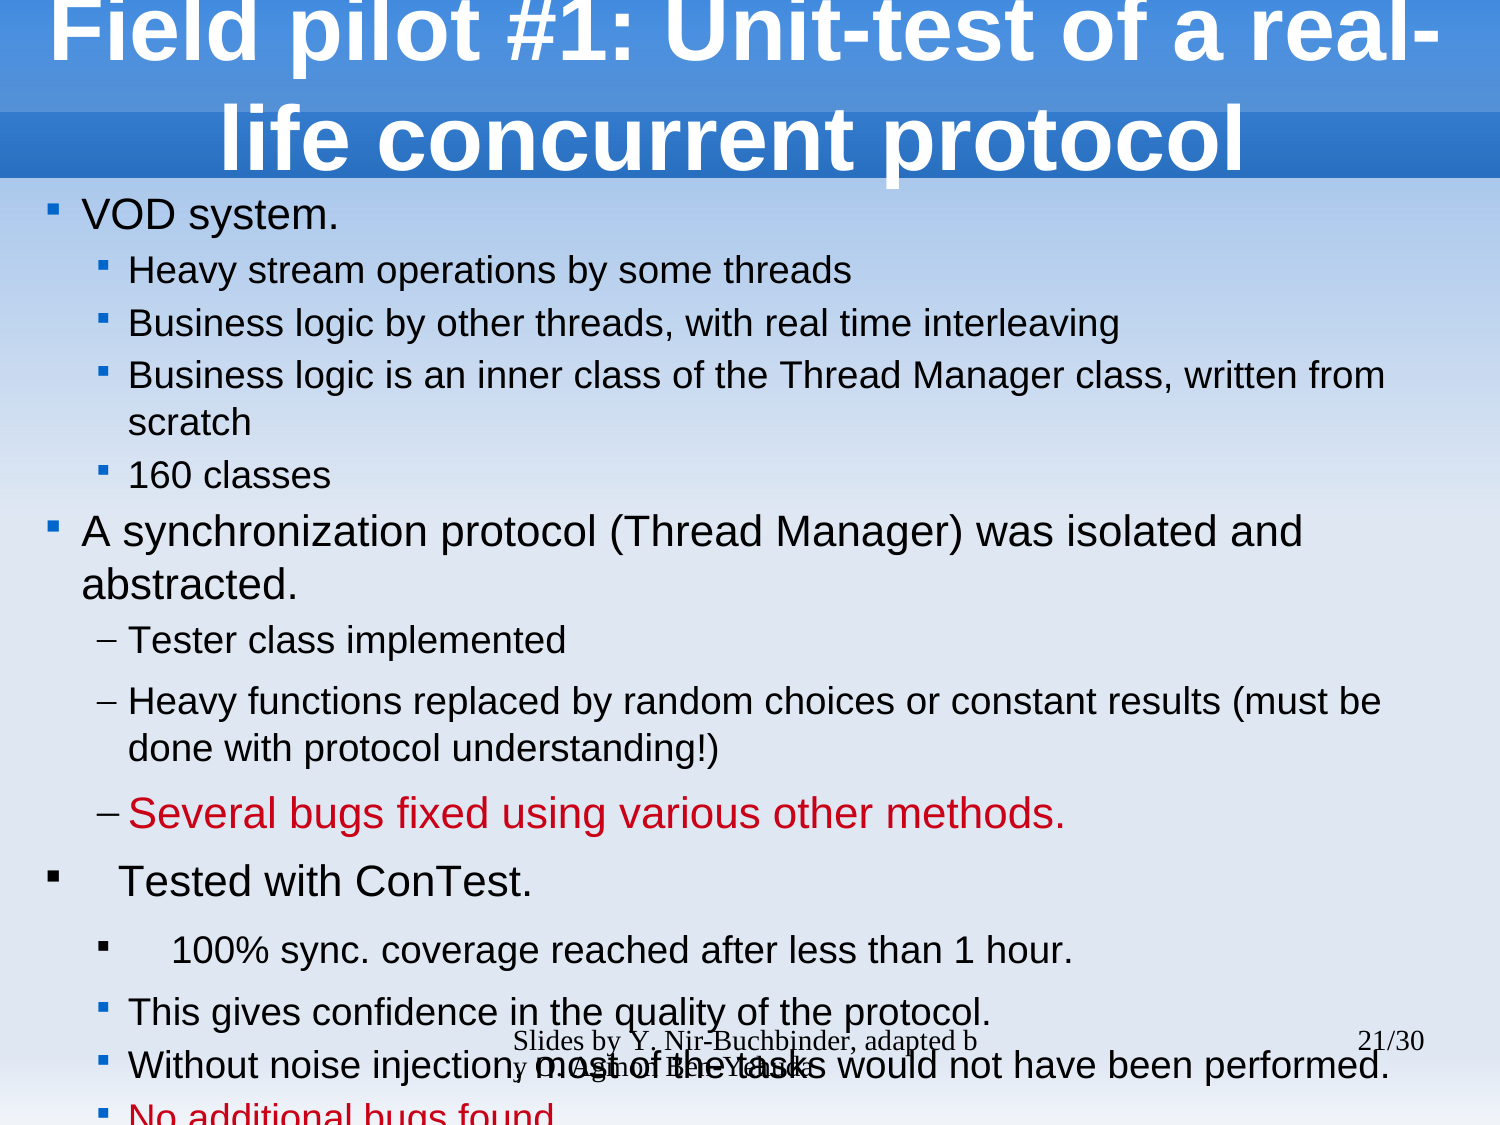

# Field pilot #1: Unit-test of a real-life concurrent protocol
VOD system.
Heavy stream operations by some threads
Business logic by other threads, with real time interleaving
Business logic is an inner class of the Thread Manager class, written from scratch
160 classes
A synchronization protocol (Thread Manager) was isolated and abstracted.
Tester class implemented
Heavy functions replaced by random choices or constant results (must be done with protocol understanding!)
Several bugs fixed using various other methods.
 Tested with ConTest.
 100% sync. coverage reached after less than 1 hour.
This gives confidence in the quality of the protocol.
Without noise injection, most of the tasks would not have been performed.
No additional bugs found.
Slides by Y. Nir-Buchbinder, adapted by O. Agmon Ben-Yehuda
21